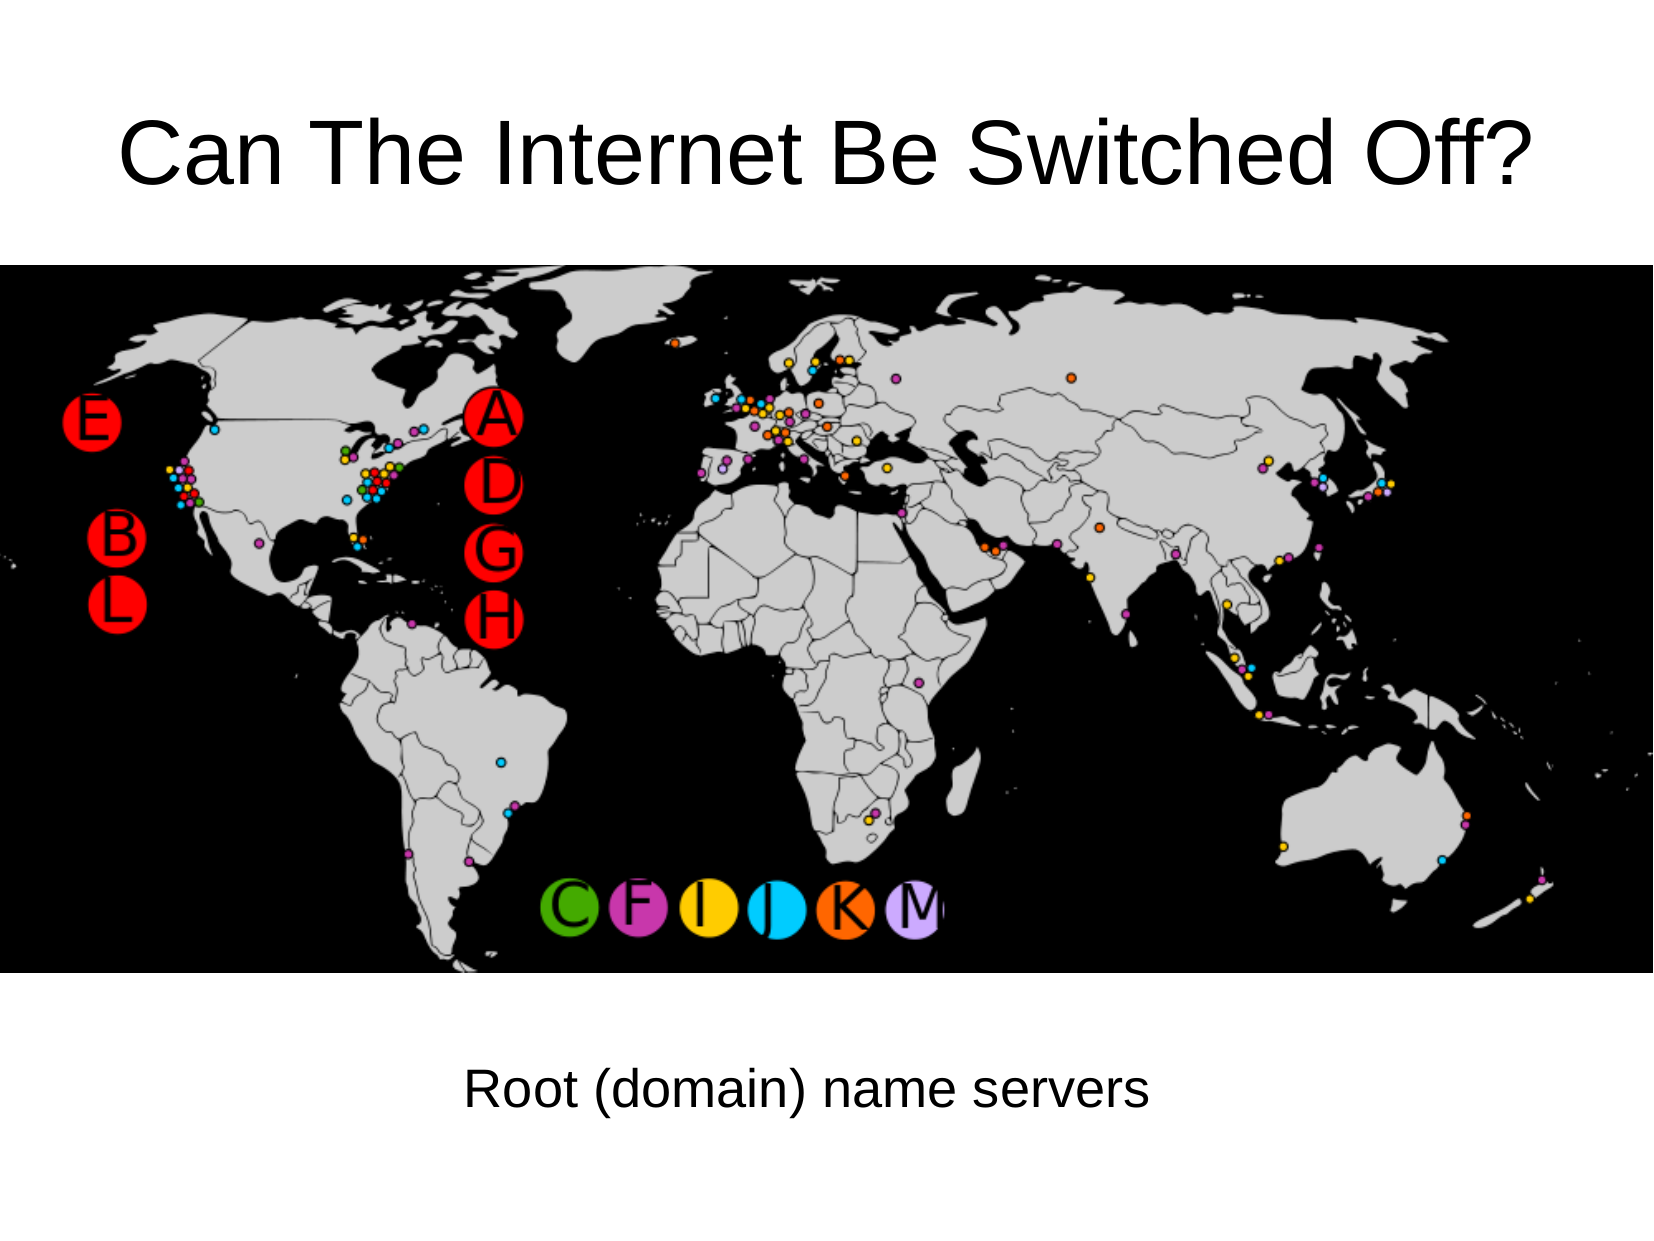

# Can The Internet Be Switched Off?
Root (domain) name servers